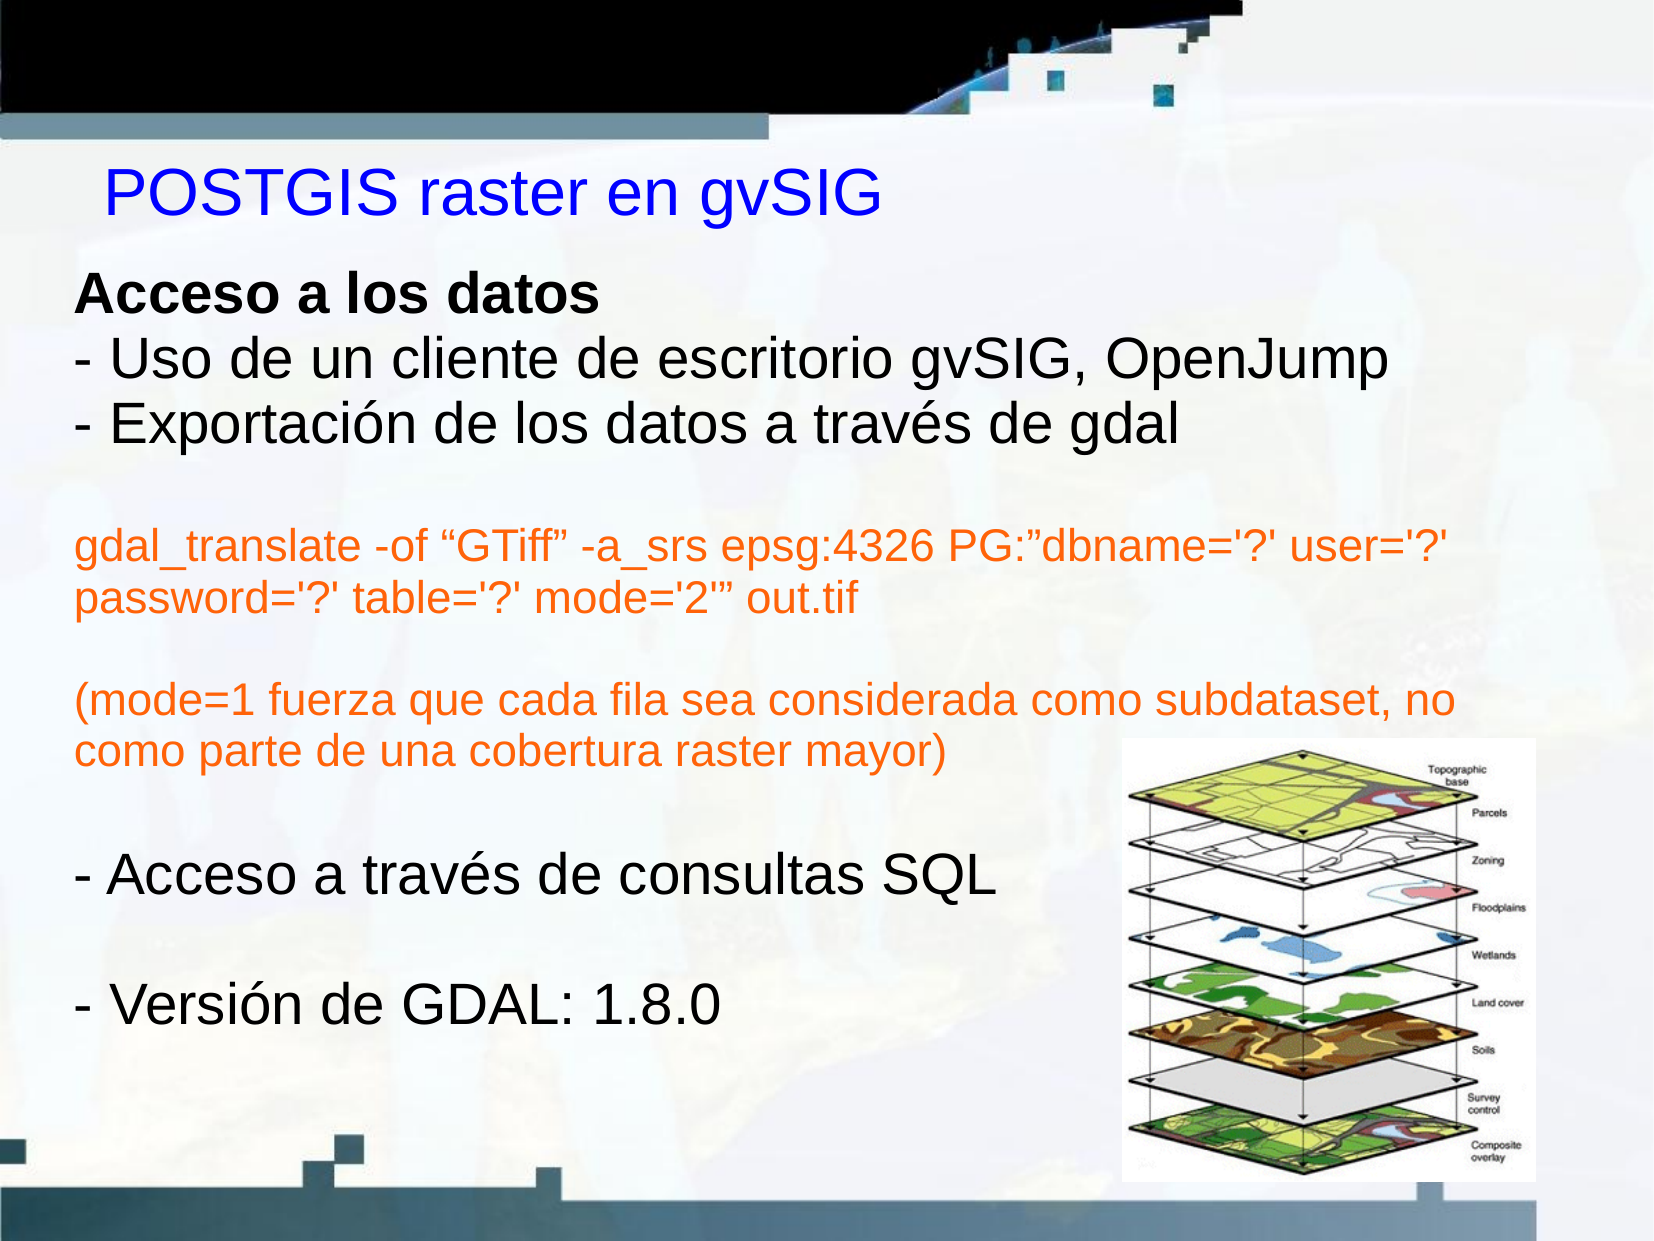

POSTGIS raster en gvSIG
Acceso a los datos
- Uso de un cliente de escritorio gvSIG, OpenJump
- Exportación de los datos a través de gdal
gdal_translate -of “GTiff” -a_srs epsg:4326 PG:”dbname='?' user='?' password='?' table='?' mode='2'” out.tif
(mode=1 fuerza que cada fila sea considerada como subdataset, no como parte de una cobertura raster mayor)
- Acceso a través de consultas SQL
- Versión de GDAL: 1.8.0